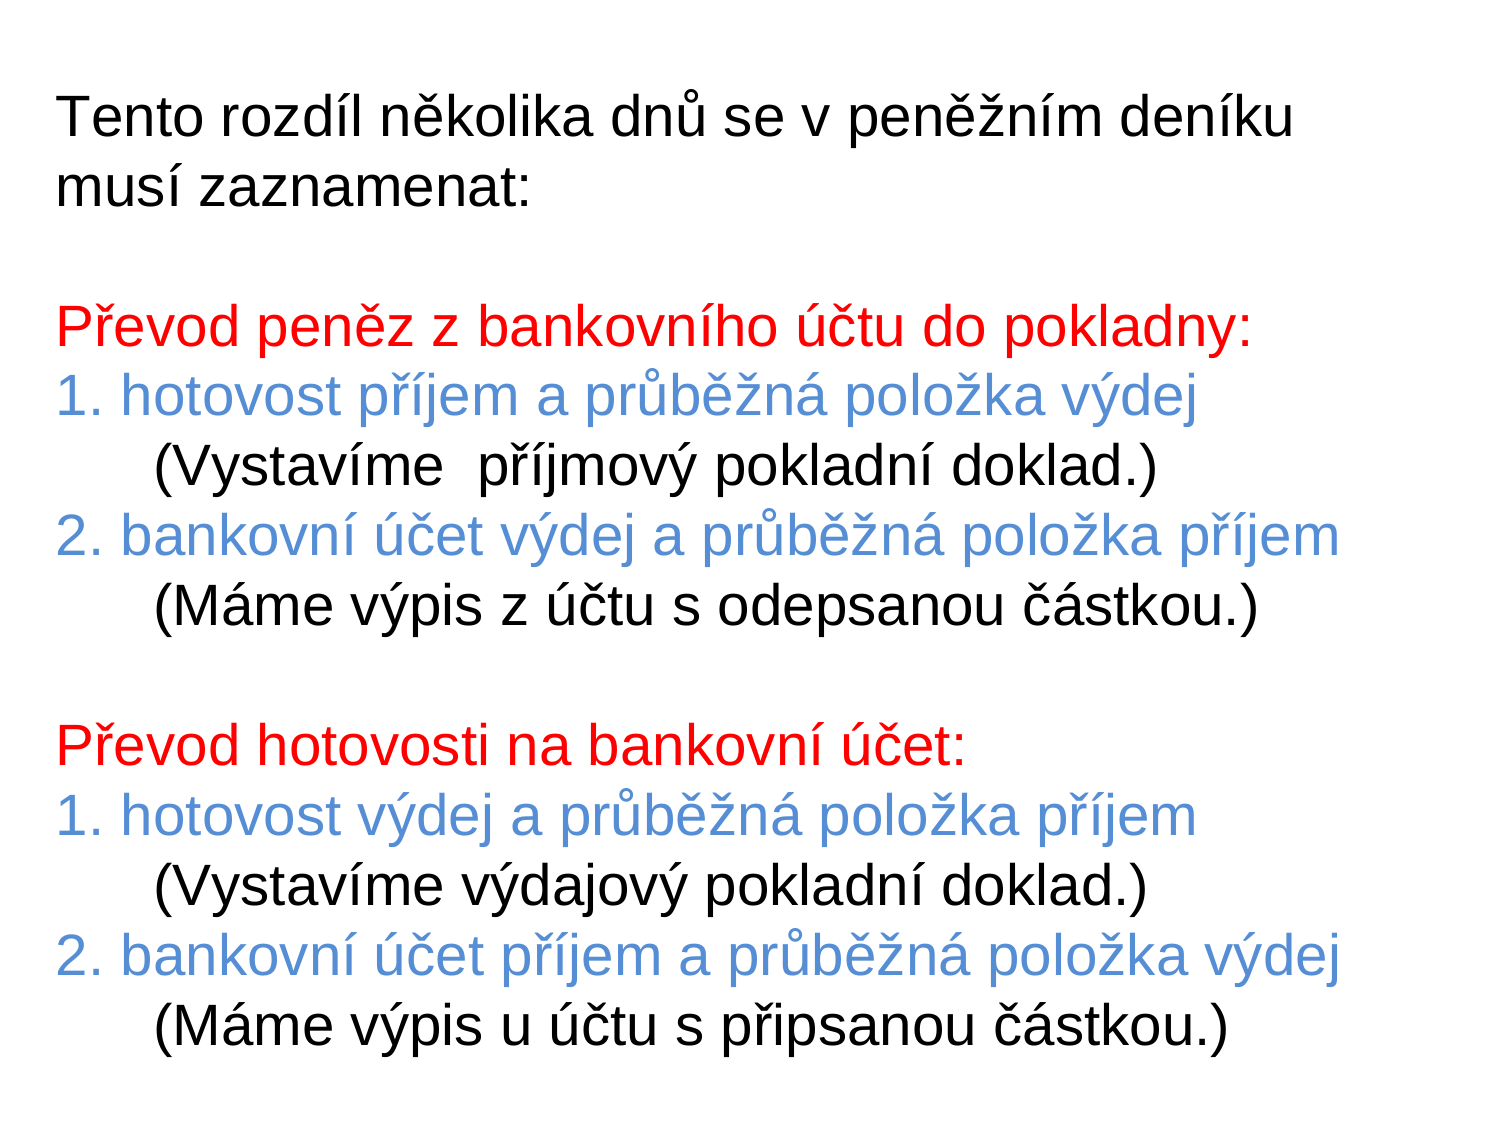

Tento rozdíl několika dnů se v peněžním deníku musí zaznamenat:
Převod peněz z bankovního účtu do pokladny:
 hotovost příjem a průběžná položka výdej
 (Vystavíme příjmový pokladní doklad.)
2. bankovní účet výdej a průběžná položka příjem
 (Máme výpis z účtu s odepsanou částkou.)
Převod hotovosti na bankovní účet:
 hotovost výdej a průběžná položka příjem
 (Vystavíme výdajový pokladní doklad.)
 bankovní účet příjem a průběžná položka výdej
 (Máme výpis u účtu s připsanou částkou.)